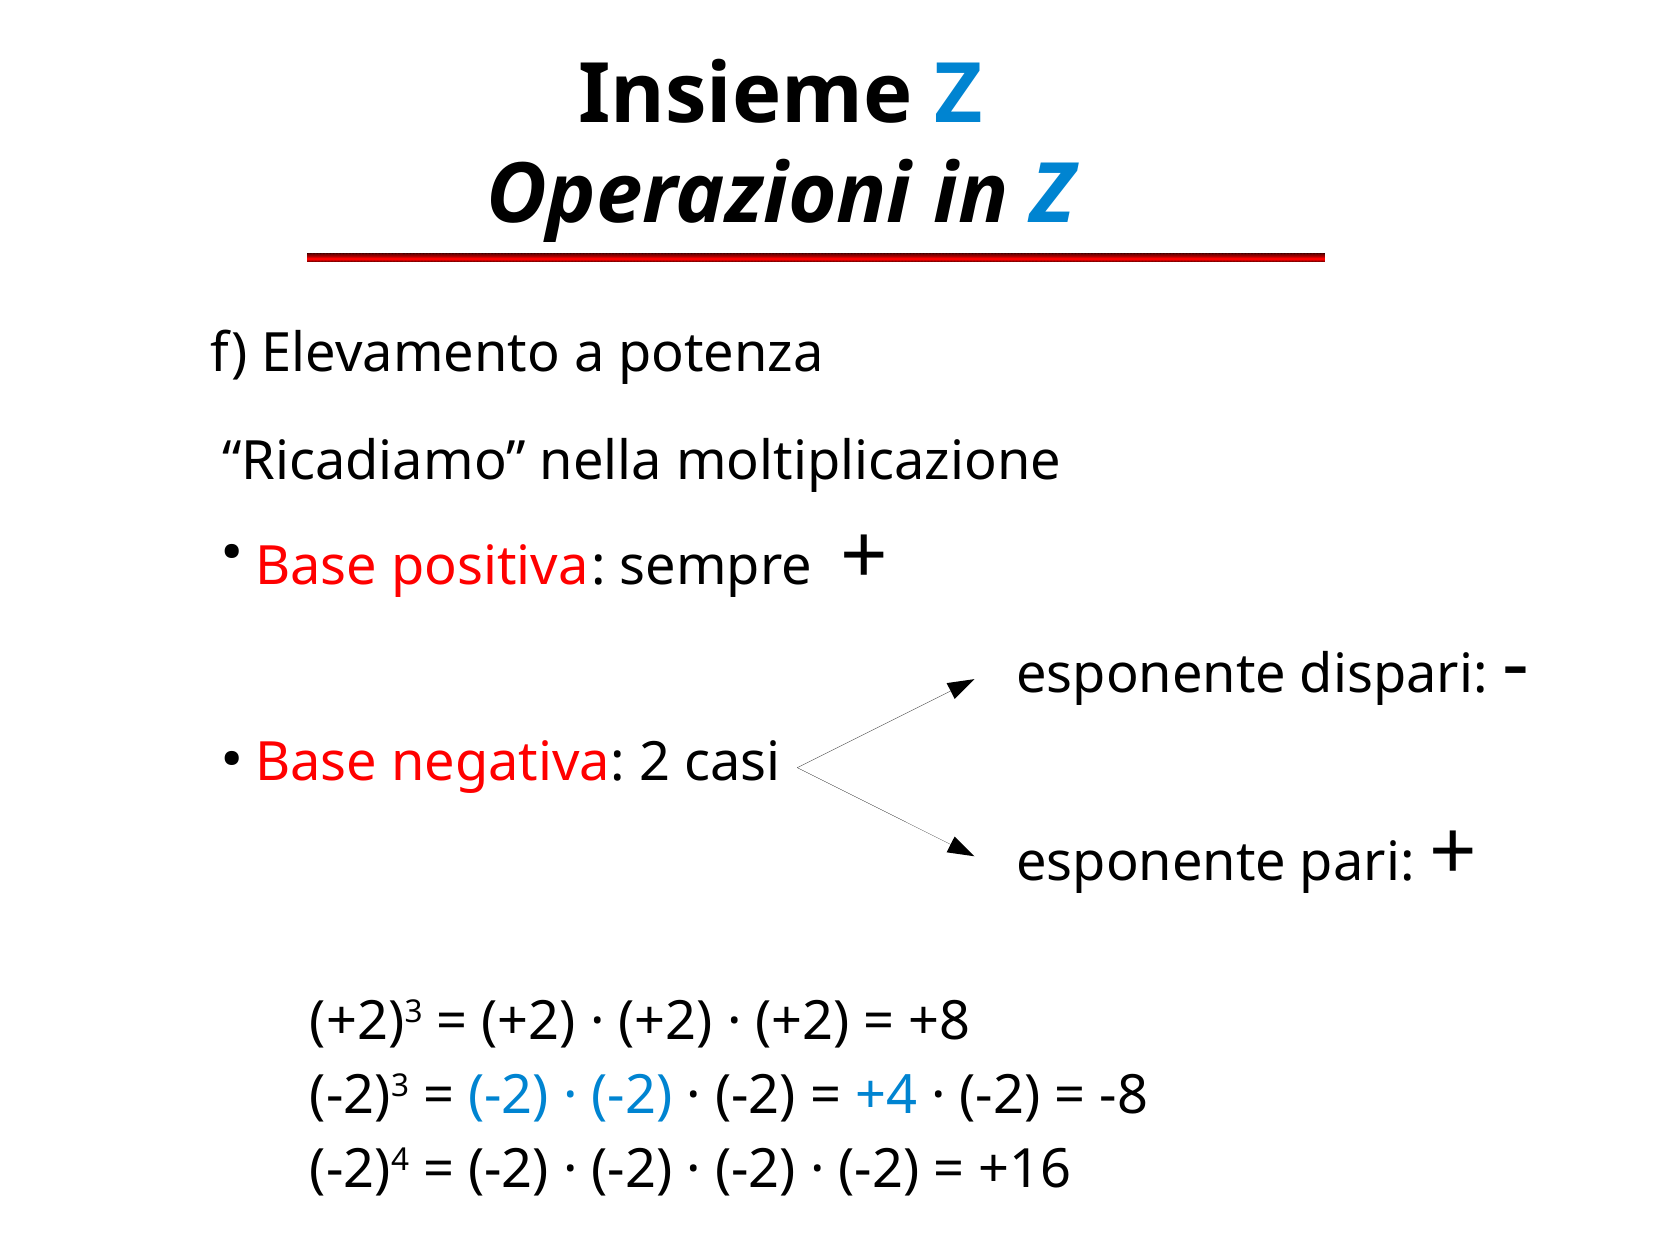

# Insieme Z Operazioni in Z
f) Elevamento a potenza
“Ricadiamo” nella moltiplicazione
 Base positiva	: sempre +
 Base negativa: 2 casi
esponente dispari: -
esponente pari: +
(+2)3 = (+2) · (+2) · (+2) = +8
(-2)3 = (-2) · (-2) · (-2) = +4 · (-2) = -8
(-2)4 = (-2) · (-2) · (-2) · (-2) = +16